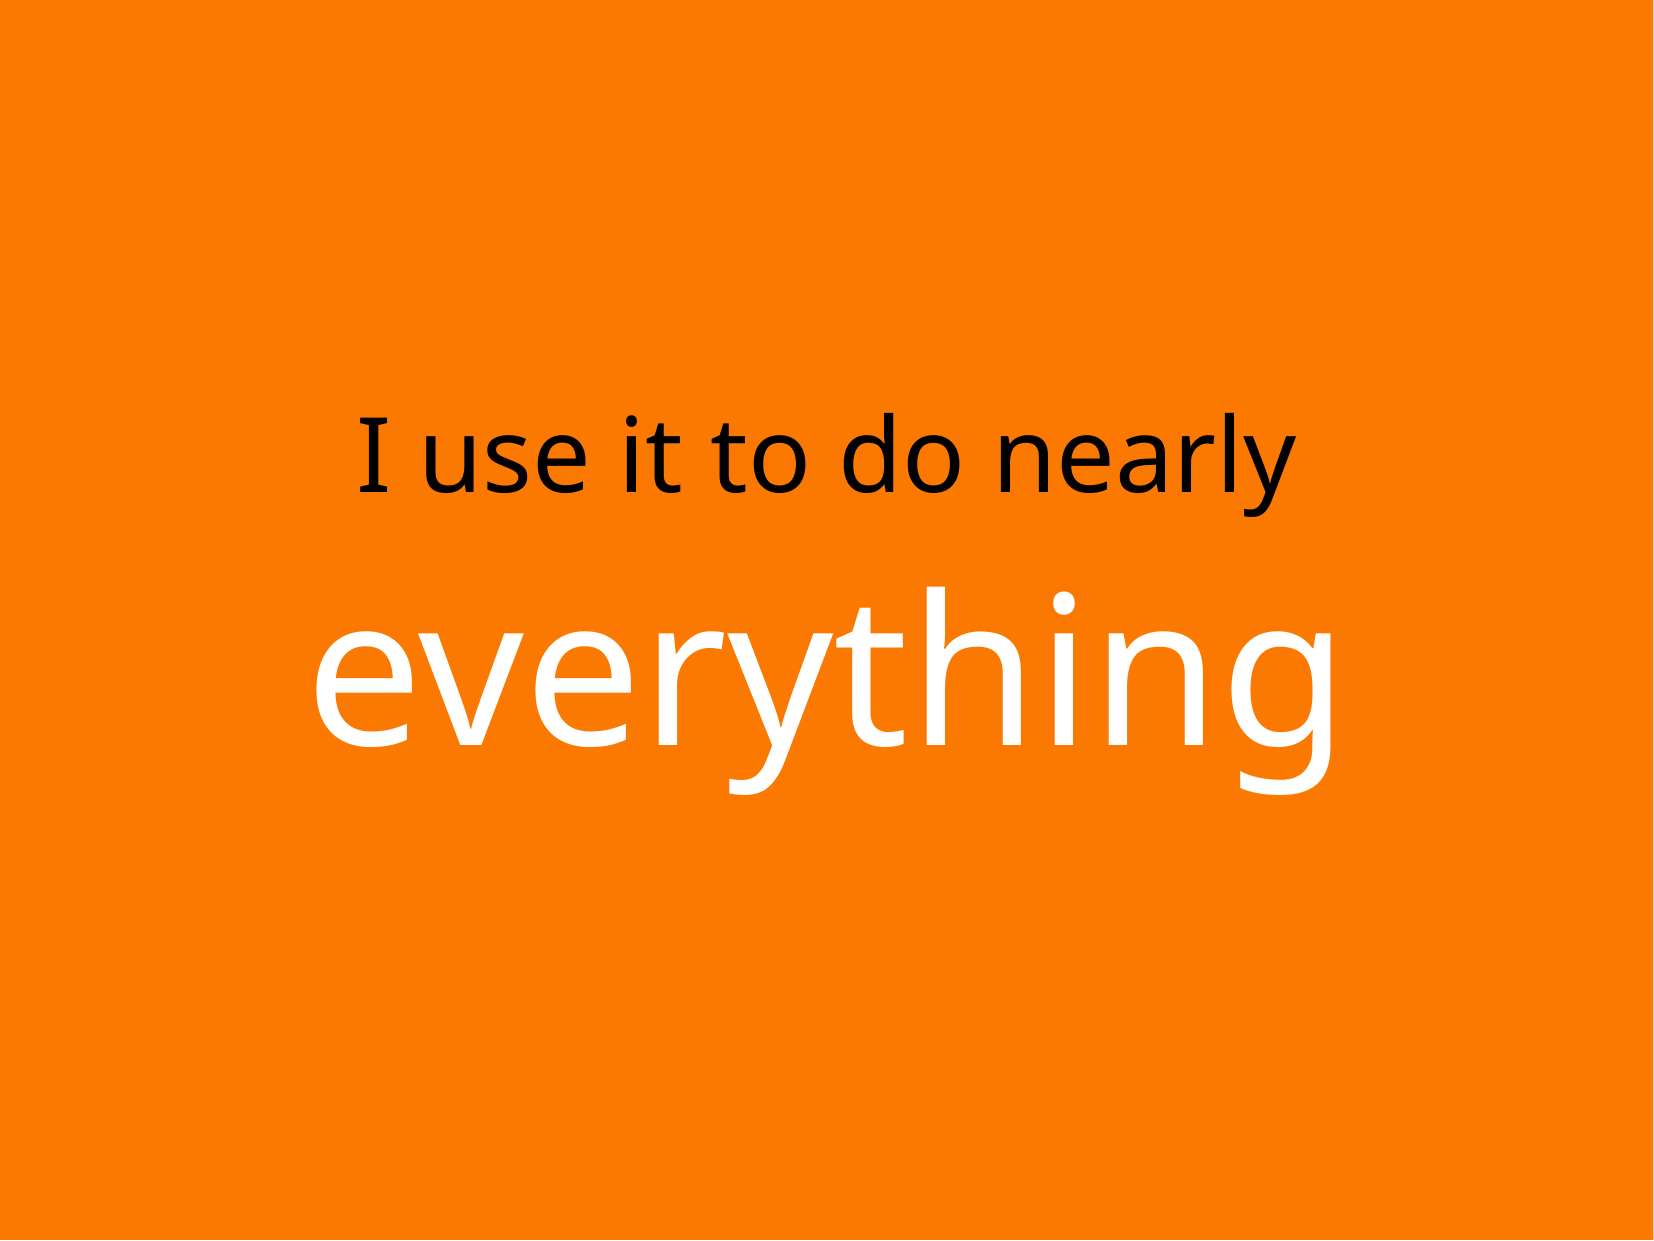

I use it to do nearly
everything